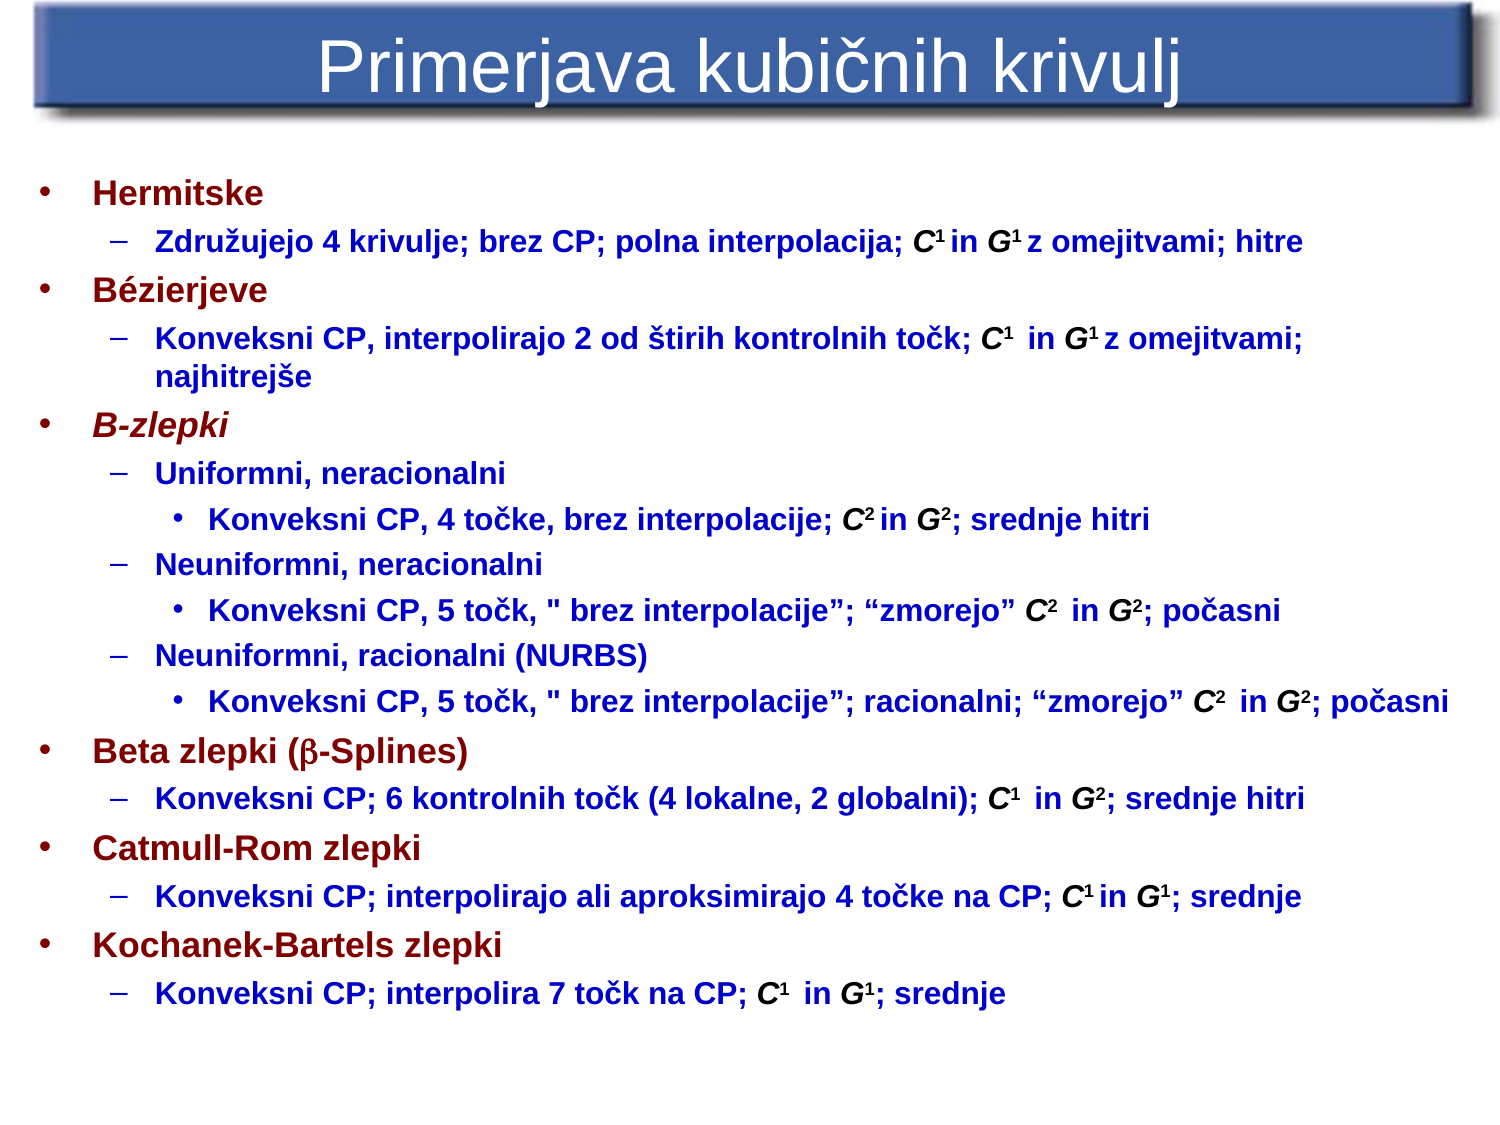

Primerjava kubičnih krivulj
Hermitske
Združujejo 4 krivulje; brez CP; polna interpolacija; C1 in G1 z omejitvami; hitre
Bézierjeve
Konveksni CP, interpolirajo 2 od štirih kontrolnih točk; C1 in G1 z omejitvami; najhitrejše
B-zlepki
Uniformni, neracionalni
Konveksni CP, 4 točke, brez interpolacije; C2 in G2; srednje hitri
Neuniformni, neracionalni
Konveksni CP, 5 točk, " brez interpolacije”; “zmorejo” C2 in G2; počasni
Neuniformni, racionalni (NURBS)
Konveksni CP, 5 točk, " brez interpolacije”; racionalni; “zmorejo” C2 in G2; počasni
Beta zlepki (-Splines)
Konveksni CP; 6 kontrolnih točk (4 lokalne, 2 globalni); C1 in G2; srednje hitri
Catmull-Rom zlepki
Konveksni CP; interpolirajo ali aproksimirajo 4 točke na CP; C1 in G1; srednje
Kochanek-Bartels zlepki
Konveksni CP; interpolira 7 točk na CP; C1 in G1; srednje